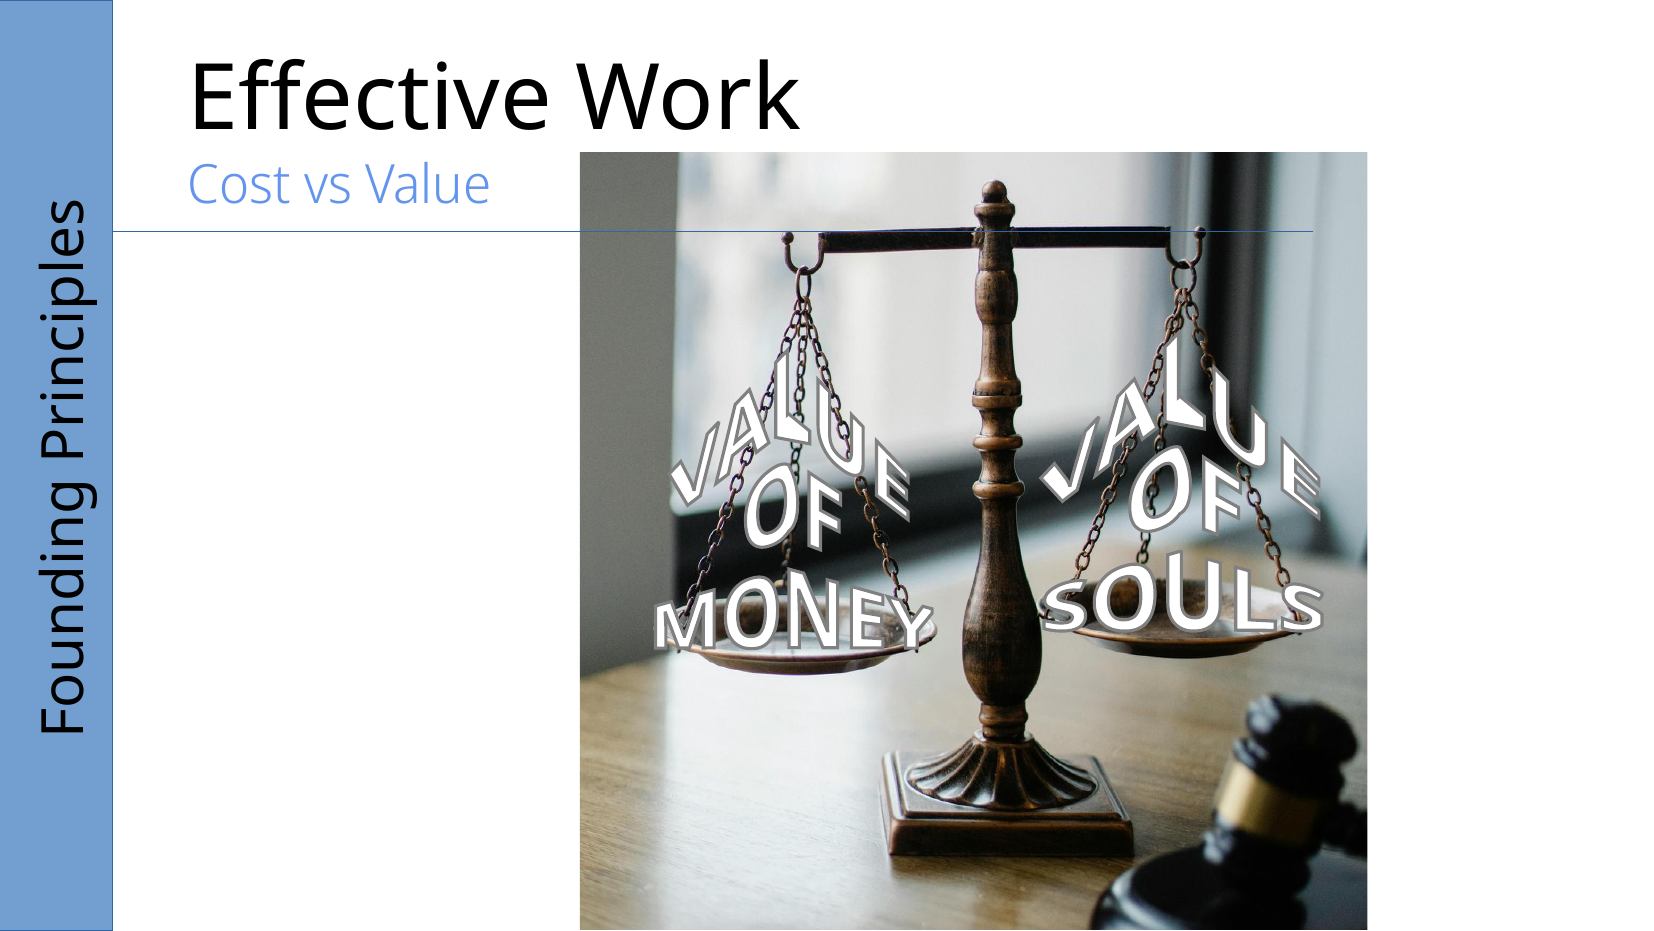

# Effective Work
Cost vs Value
VALUE
OF
SOULS
VALUE
OF
MONEY
Founding Principles